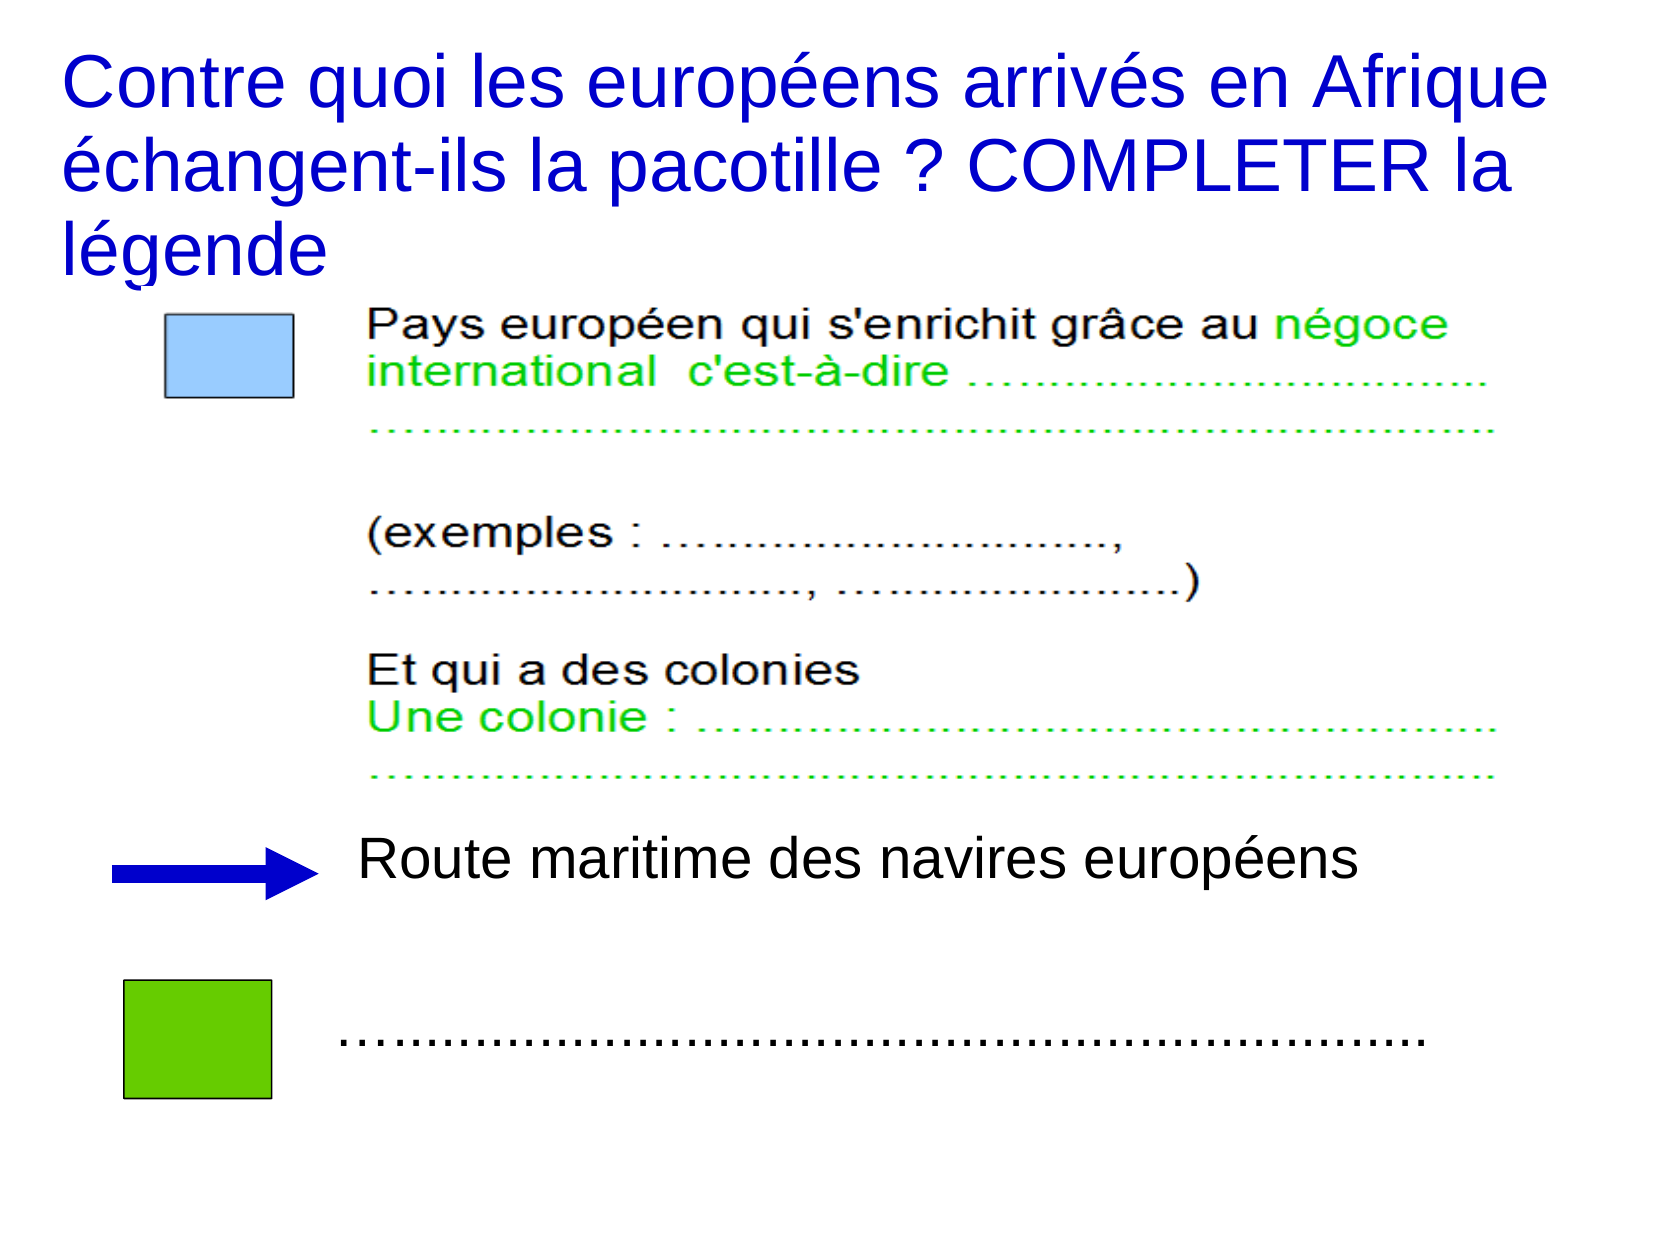

Contre quoi les européens arrivés en Afrique échangent-ils la pacotille ? COMPLETER la légende
Route maritime des navires européens
…................................................................